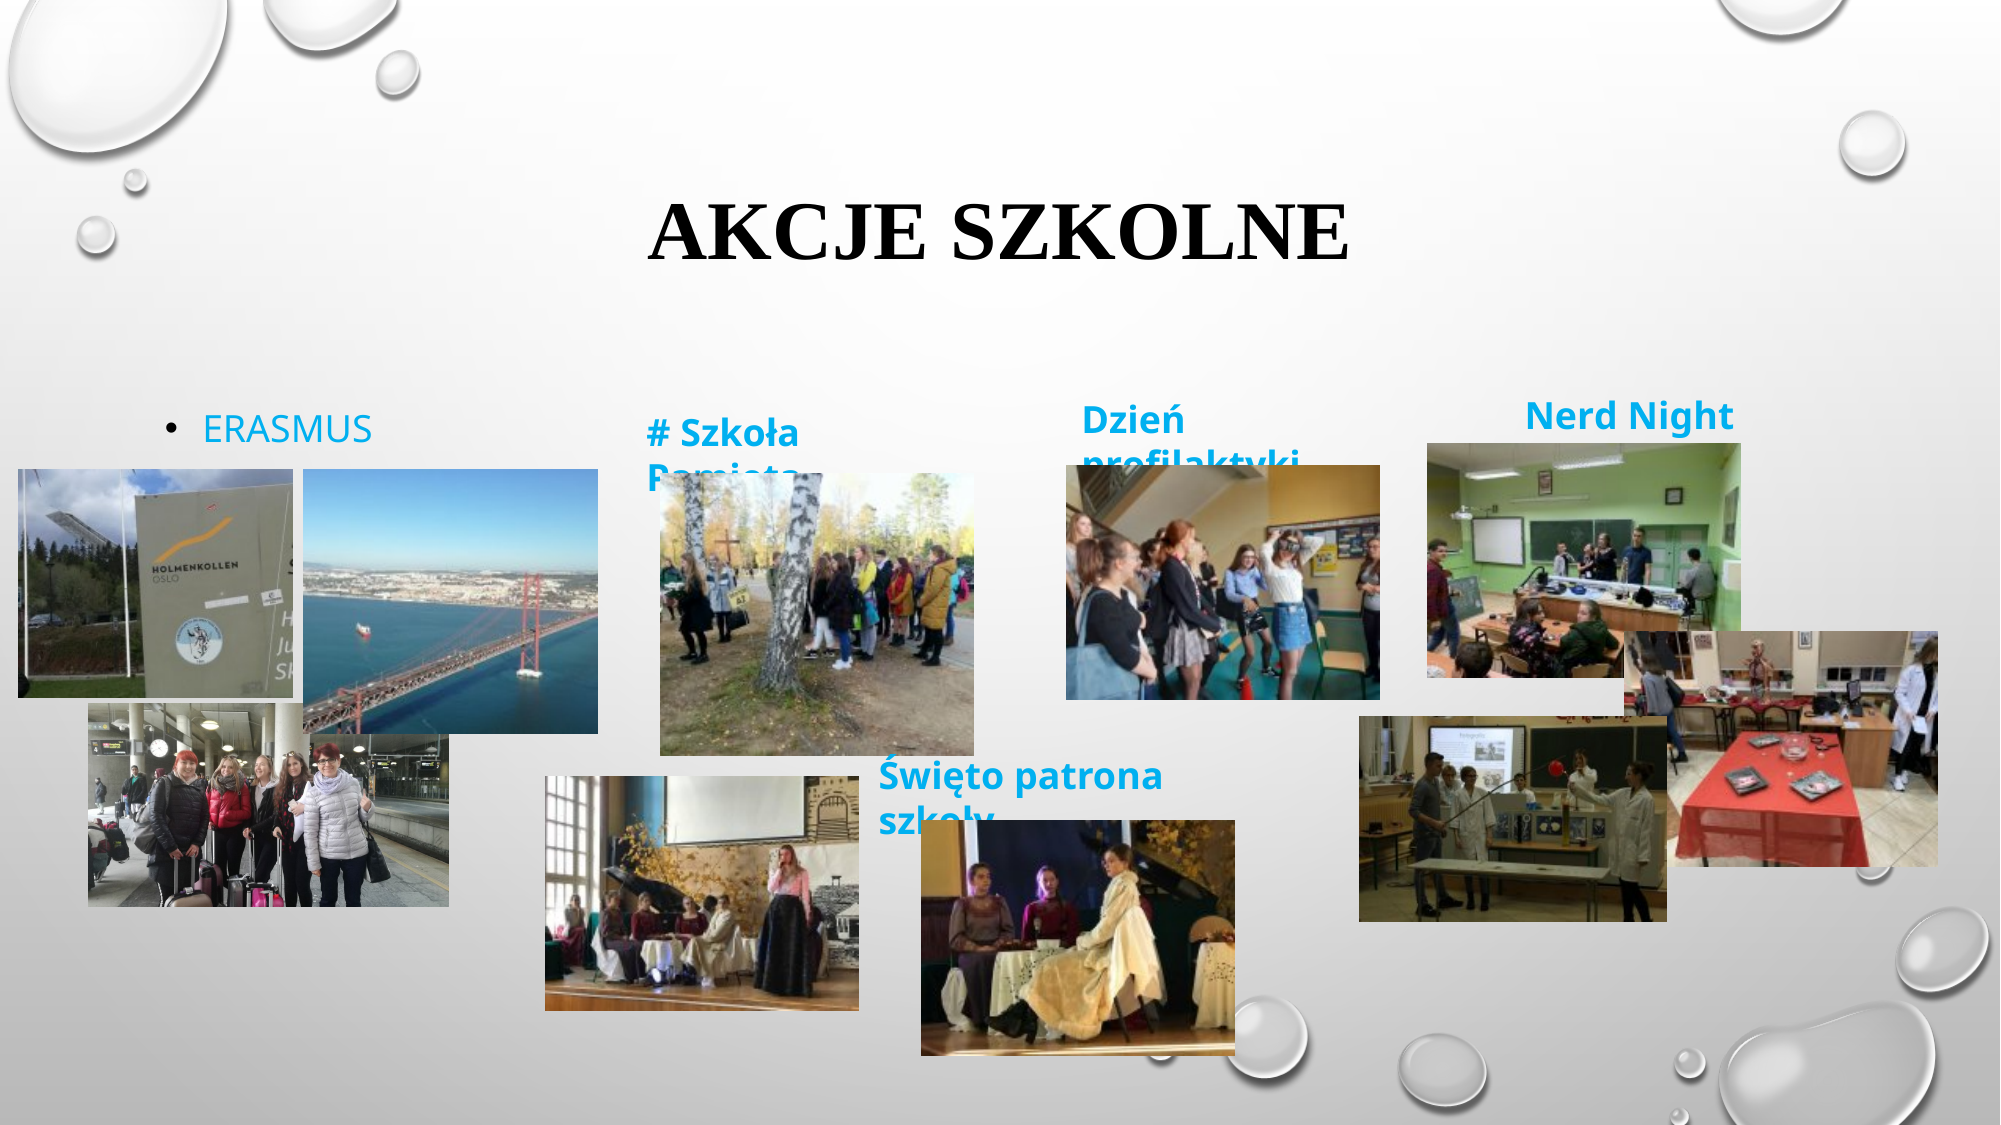

# Akcje szkolne
Nerd Night
Erasmus
Dzień profilaktyki
# Szkoła Pamięta
Święto patrona szkoły